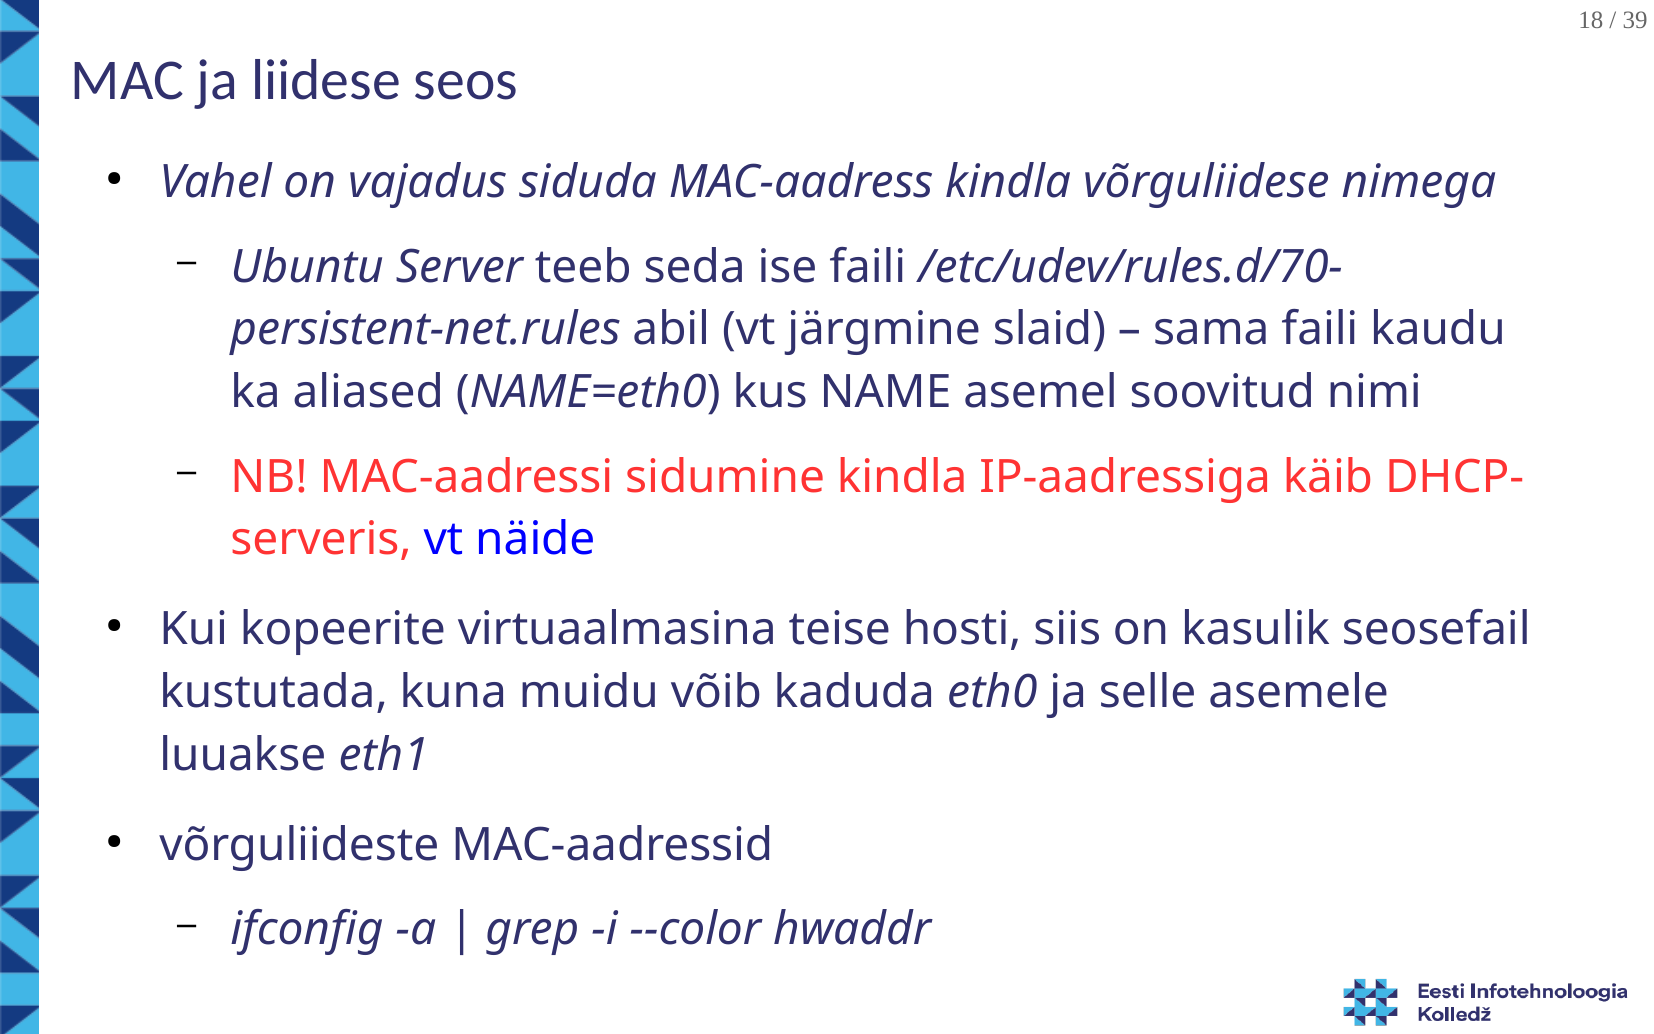

# MAC ja liidese seos
Vahel on vajadus siduda MAC-aadress kindla võrguliidese nimega
Ubuntu Server teeb seda ise faili /etc/udev/rules.d/70-persistent-net.rules abil (vt järgmine slaid) – sama faili kaudu ka aliased (NAME=eth0) kus NAME asemel soovitud nimi
NB! MAC-aadressi sidumine kindla IP-aadressiga käib DHCP-serveris, vt näide
Kui kopeerite virtuaalmasina teise hosti, siis on kasulik seosefail kustutada, kuna muidu võib kaduda eth0 ja selle asemele luuakse eth1
võrguliideste MAC-aadressid
ifconfig -a | grep -i --color hwaddr